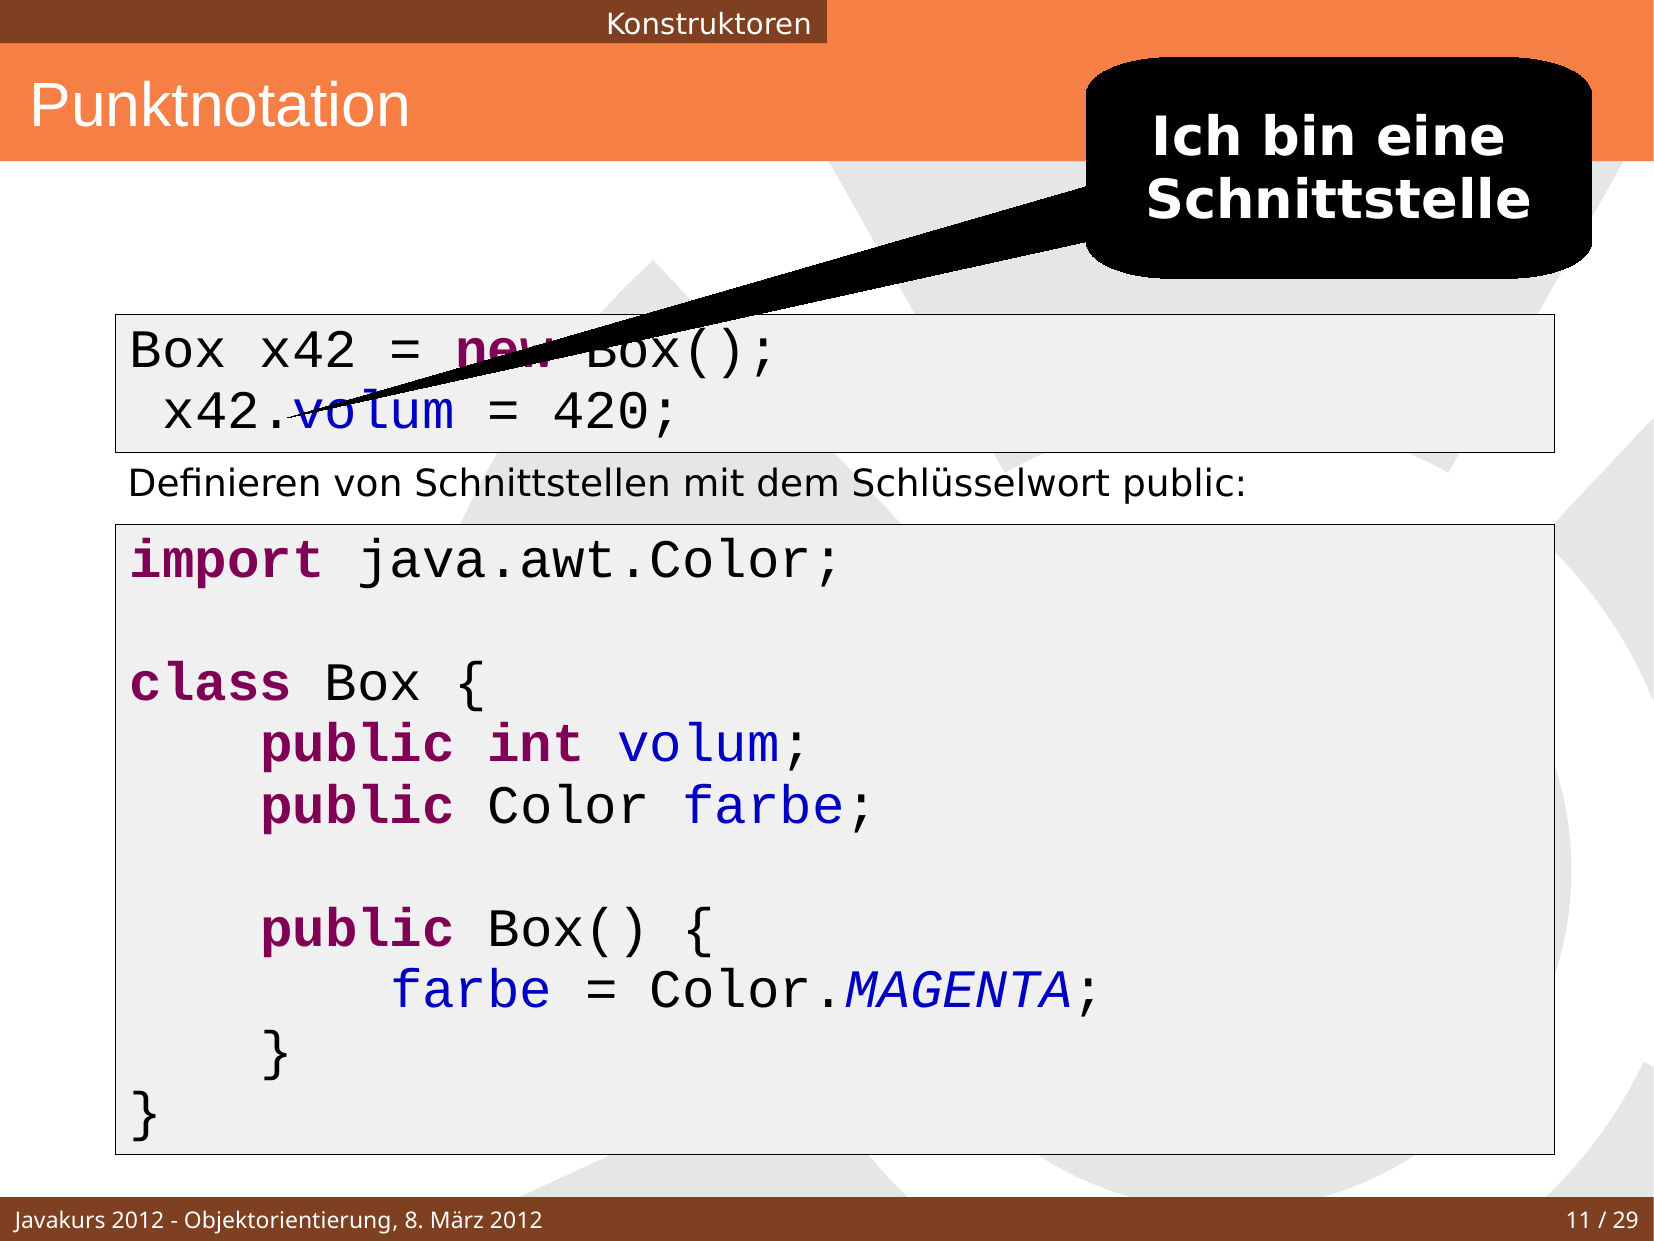

Konstruktoren
Ich bin eine
Schnittstelle
# Punktnotation
Box x42 = new Box();
 x42.volum = 420;
Definieren von Schnittstellen mit dem Schlüsselwort public:
import java.awt.Color;
class Box {
 public int volum;
 public Color farbe;
 public Box() {
 farbe = Color.MAGENTA;
 }
}